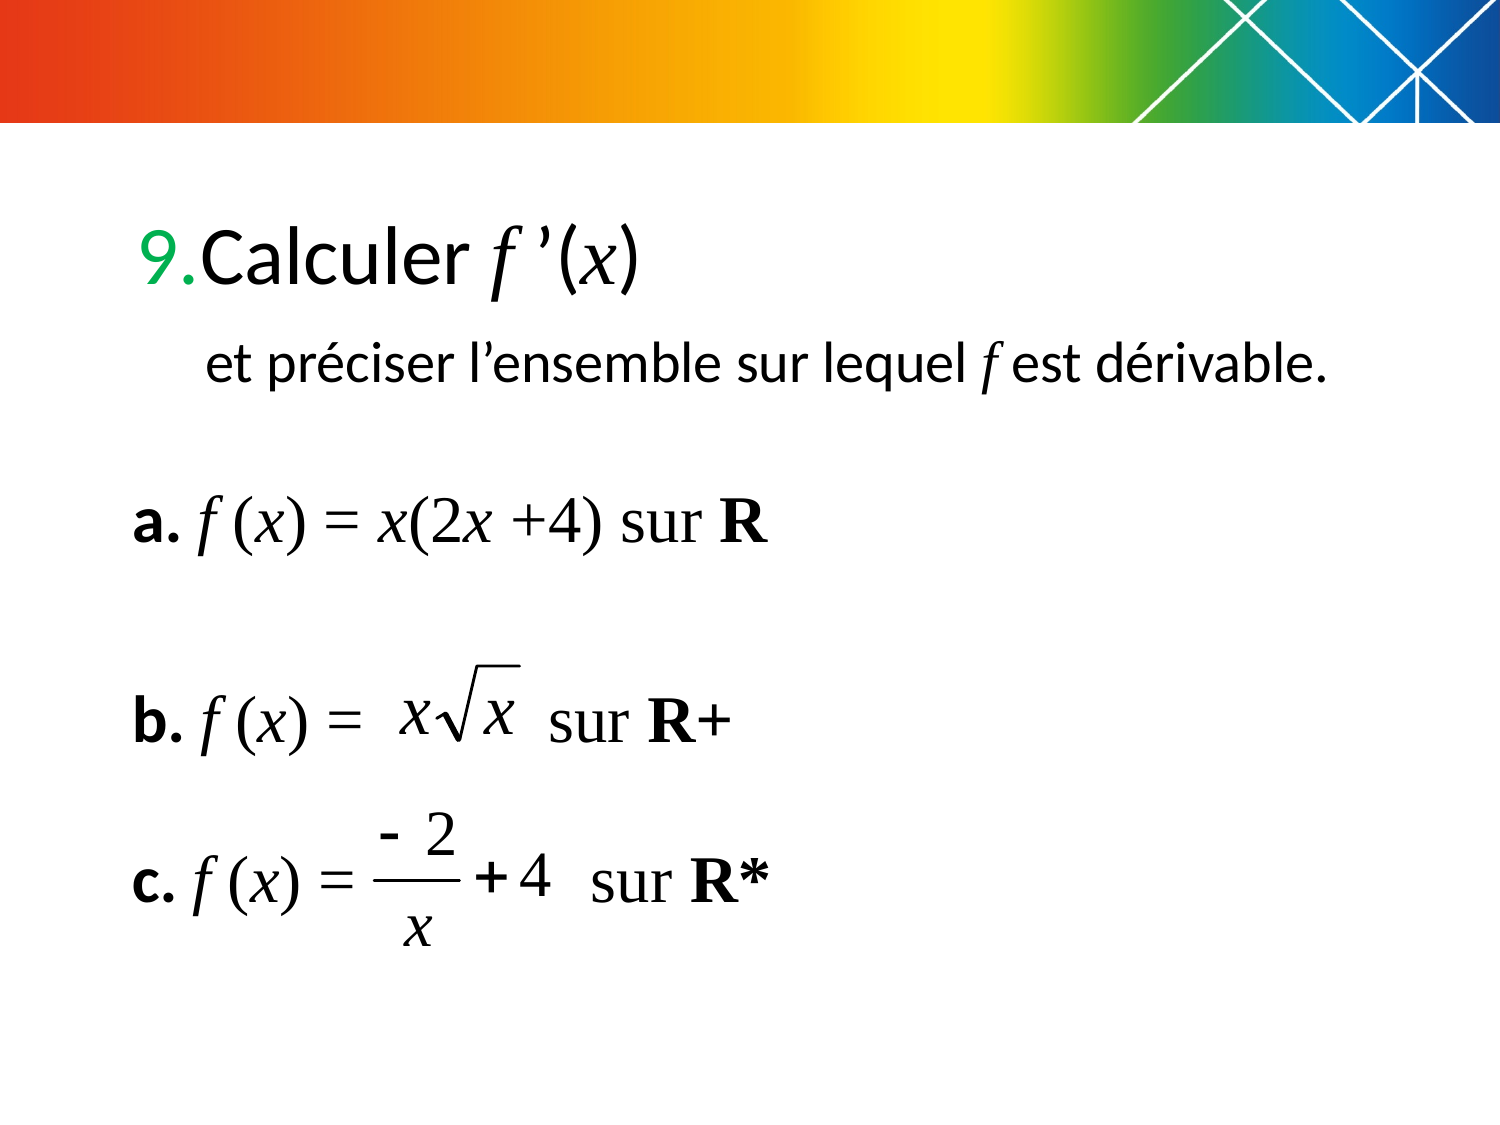

9.Calculer f ’(x)
et préciser l’ensemble sur lequel f est dérivable.
a. f (x) = x(2x +4) sur R
b. f (x) = sur R+
c. f (x) = sur R*